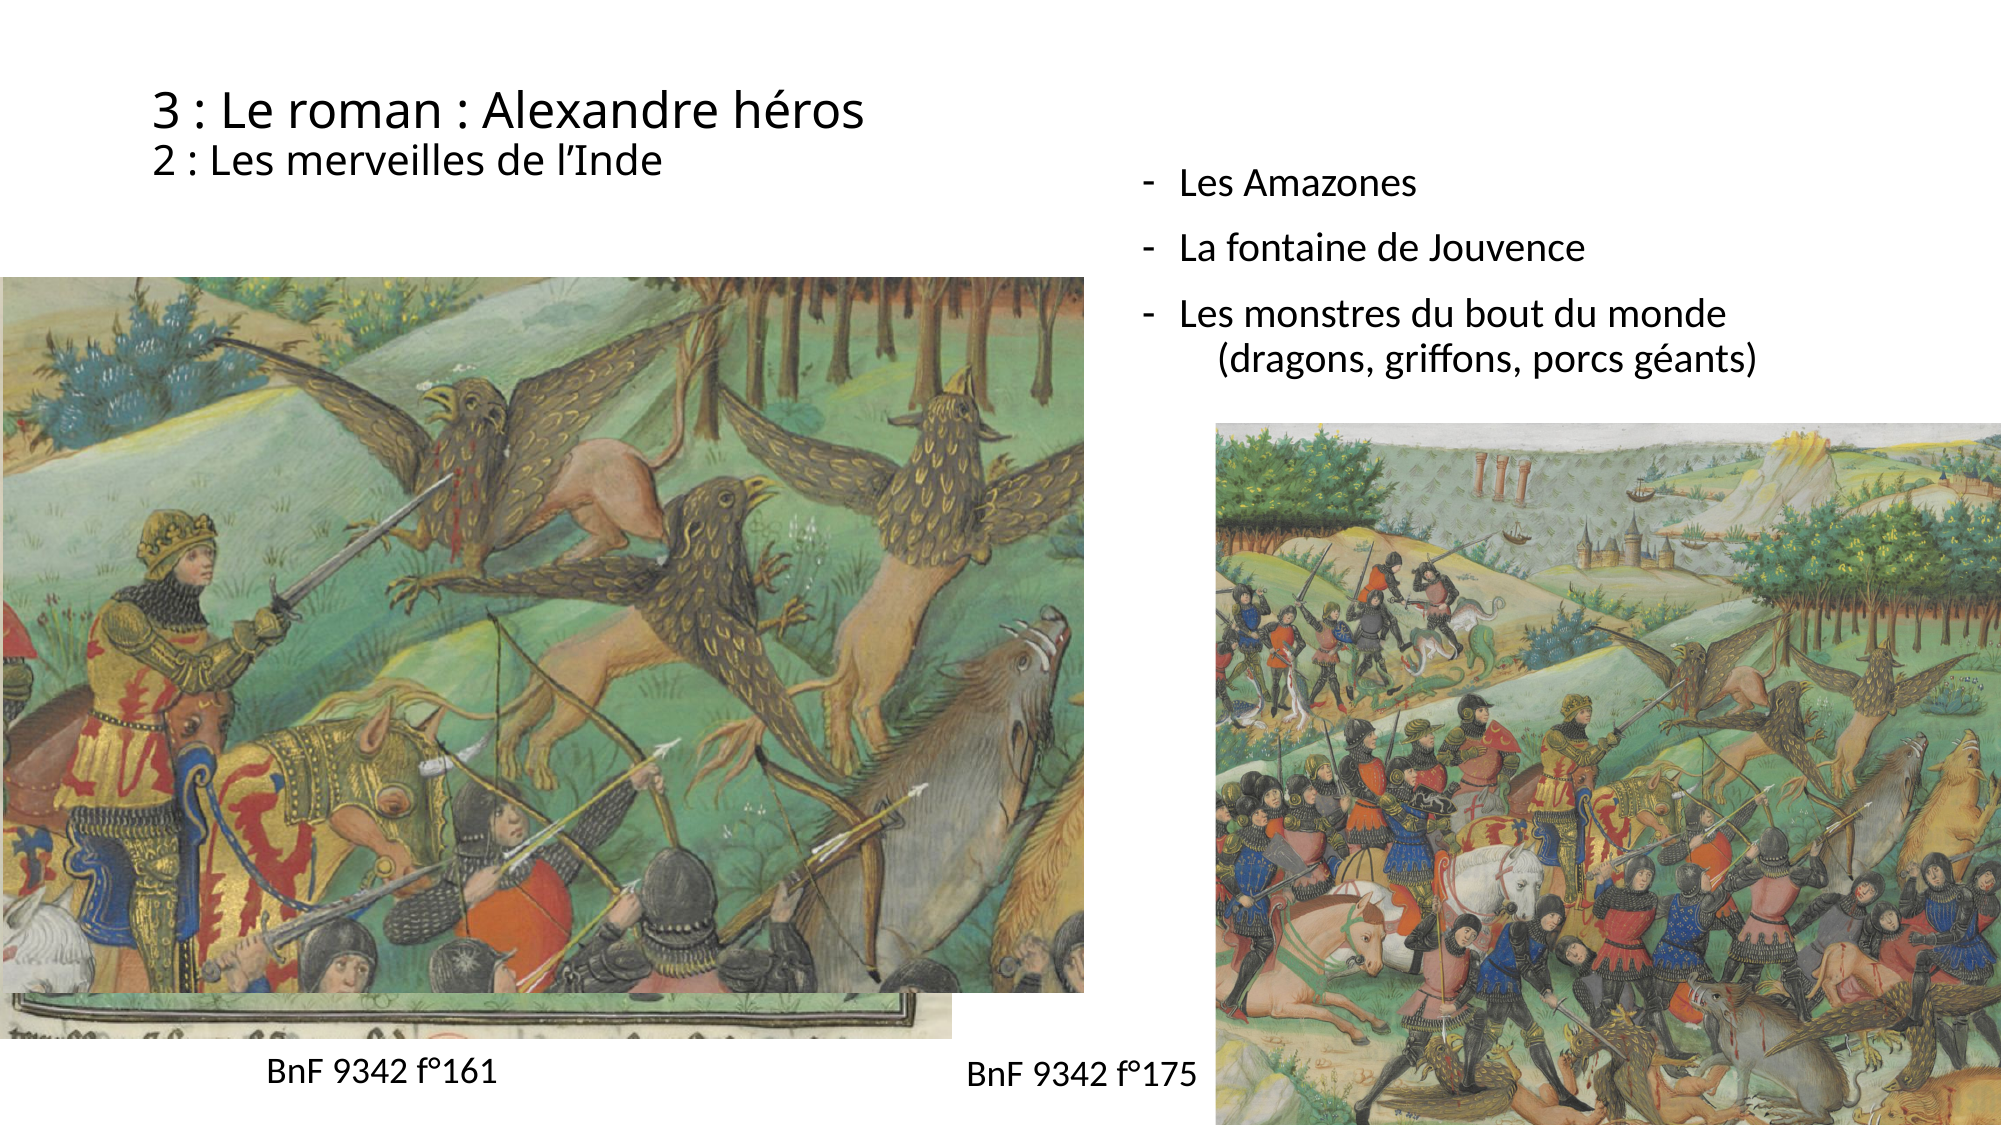

# 3 : Le roman : Alexandre héros 2 : Les merveilles de l’Inde
Les Amazones
La fontaine de Jouvence
Les monstres du bout du monde (dragons, griffons, porcs géants)
BnF 9342 f°161
BnF 9342 f°175